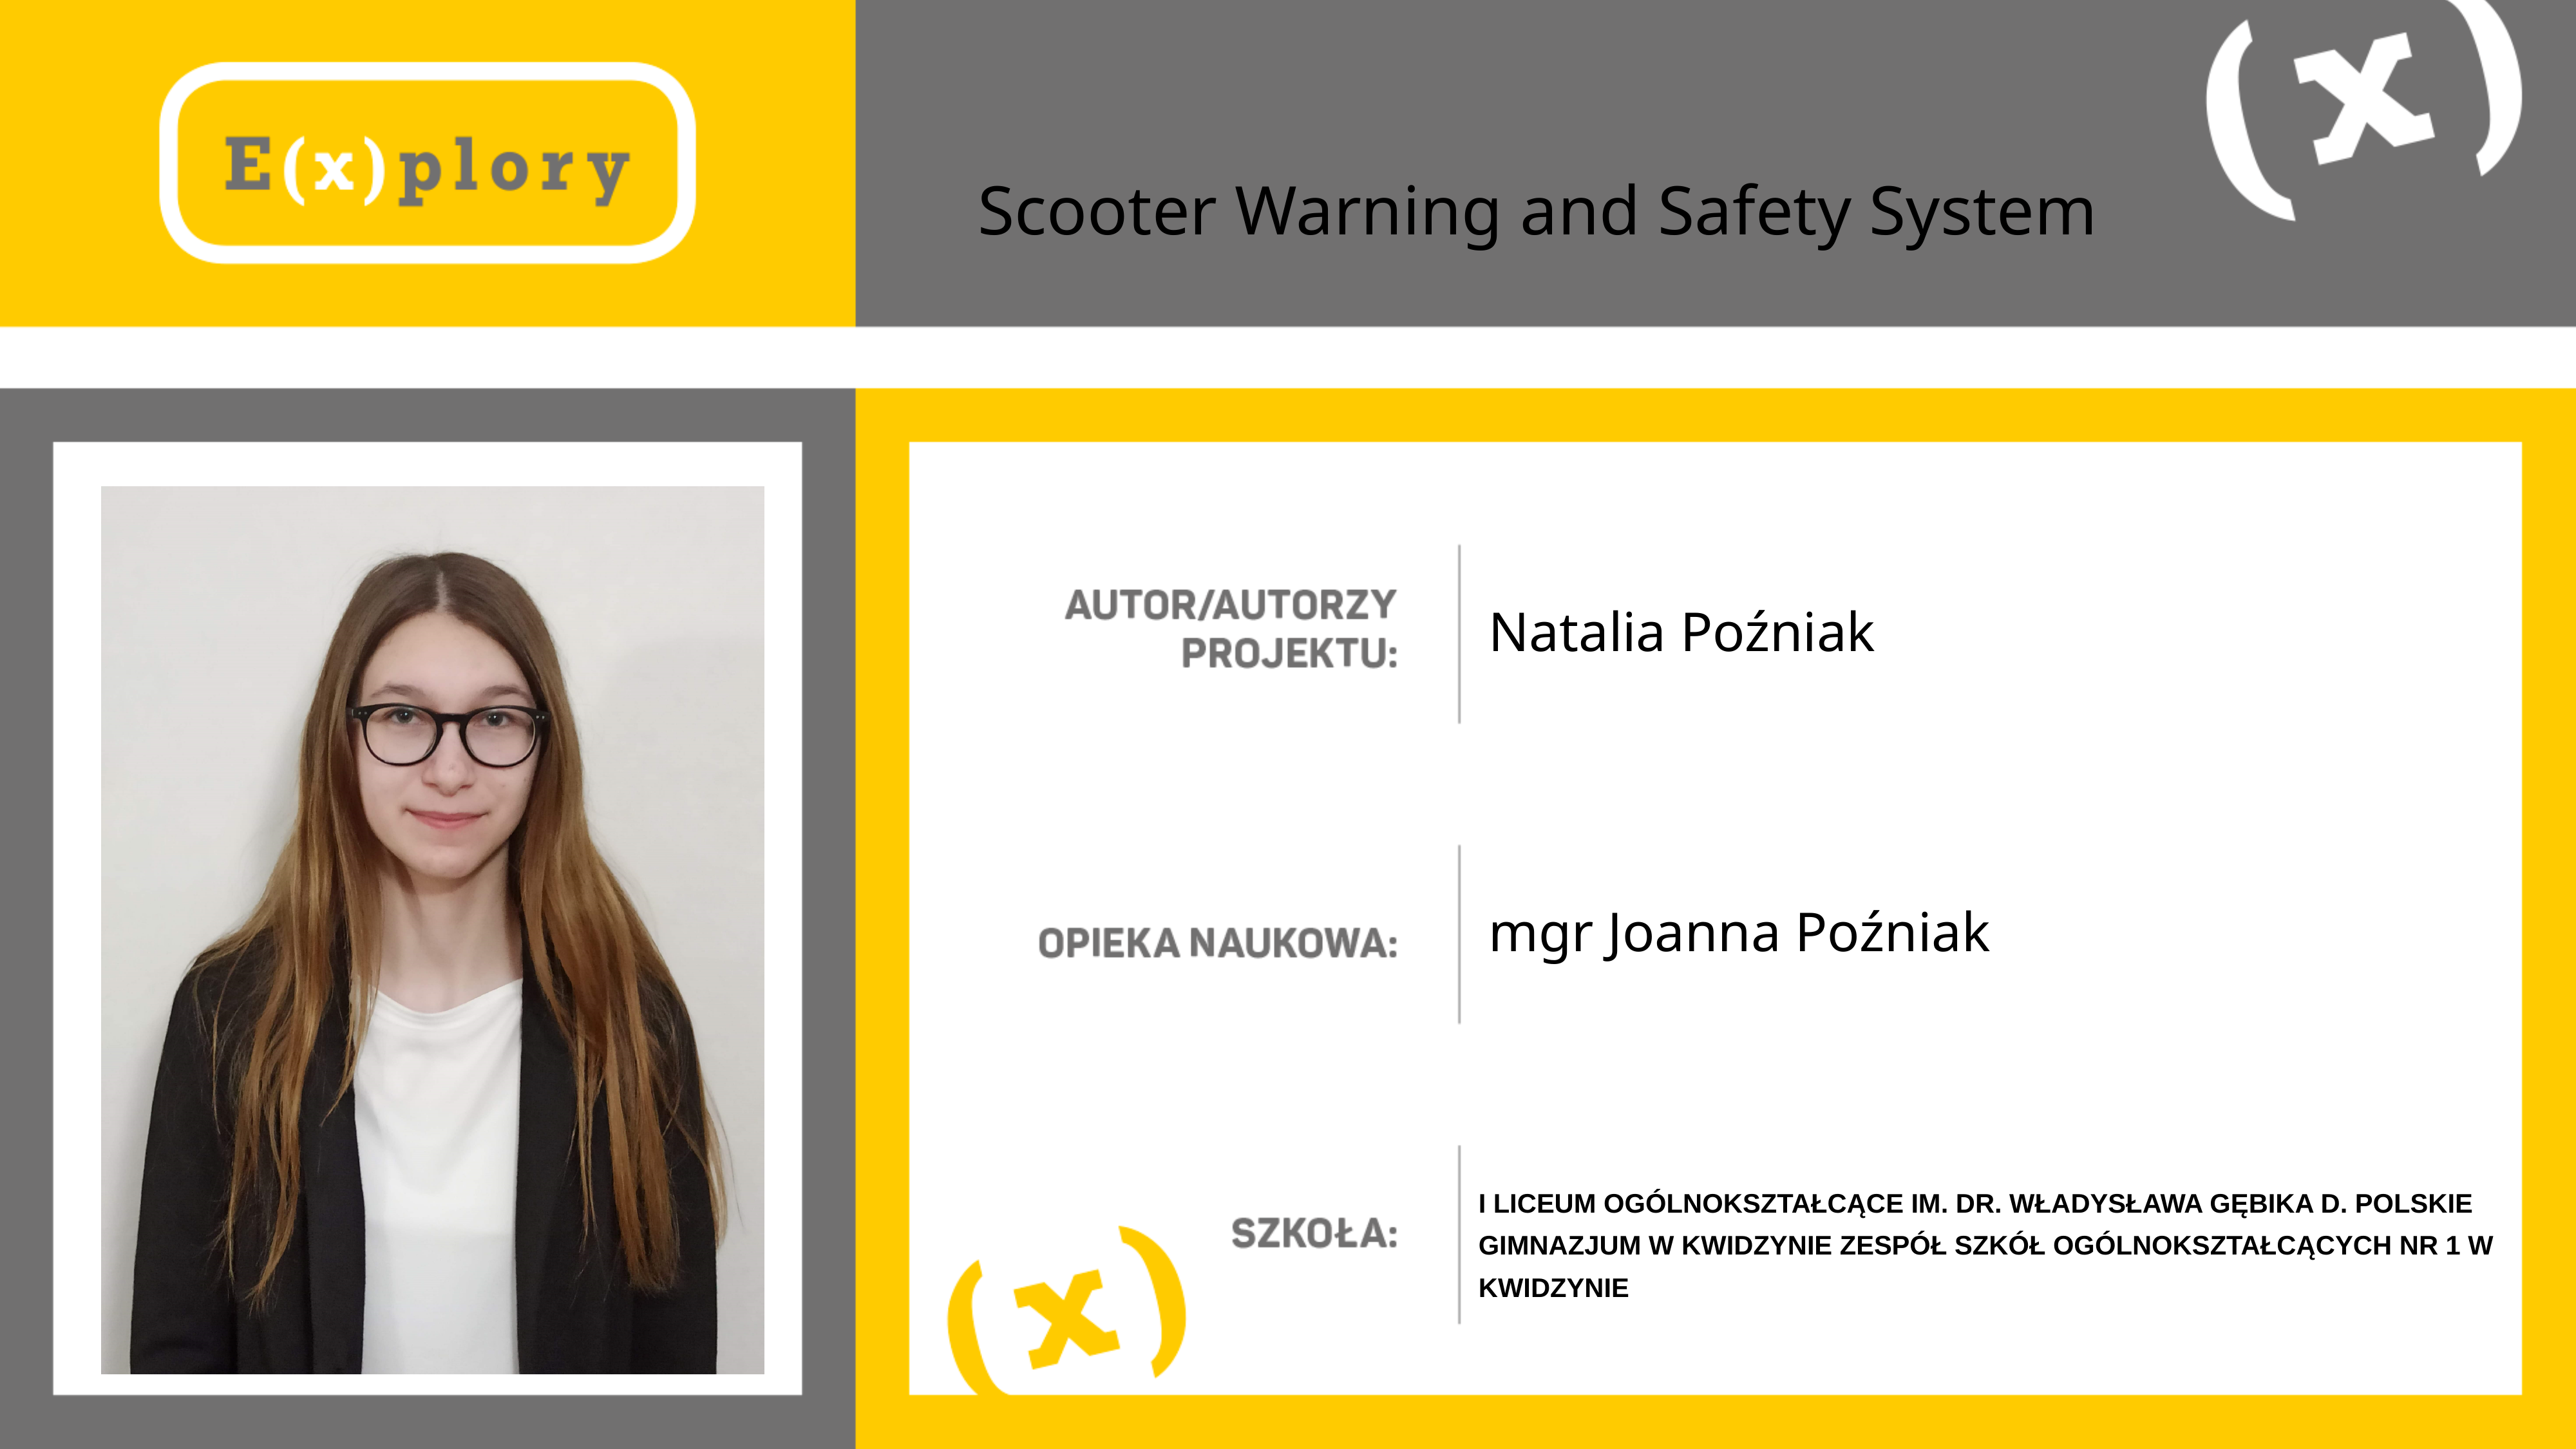

Scooter Warning and Safety System
Natalia Poźniak
mgr Joanna Poźniak
I LICEUM OGÓLNOKSZTAŁCĄCE IM. DR. WŁADYSŁAWA GĘBIKA D. POLSKIE GIMNAZJUM W KWIDZYNIE ZESPÓŁ SZKÓŁ OGÓLNOKSZTAŁCĄCYCH NR 1 W KWIDZYNIE